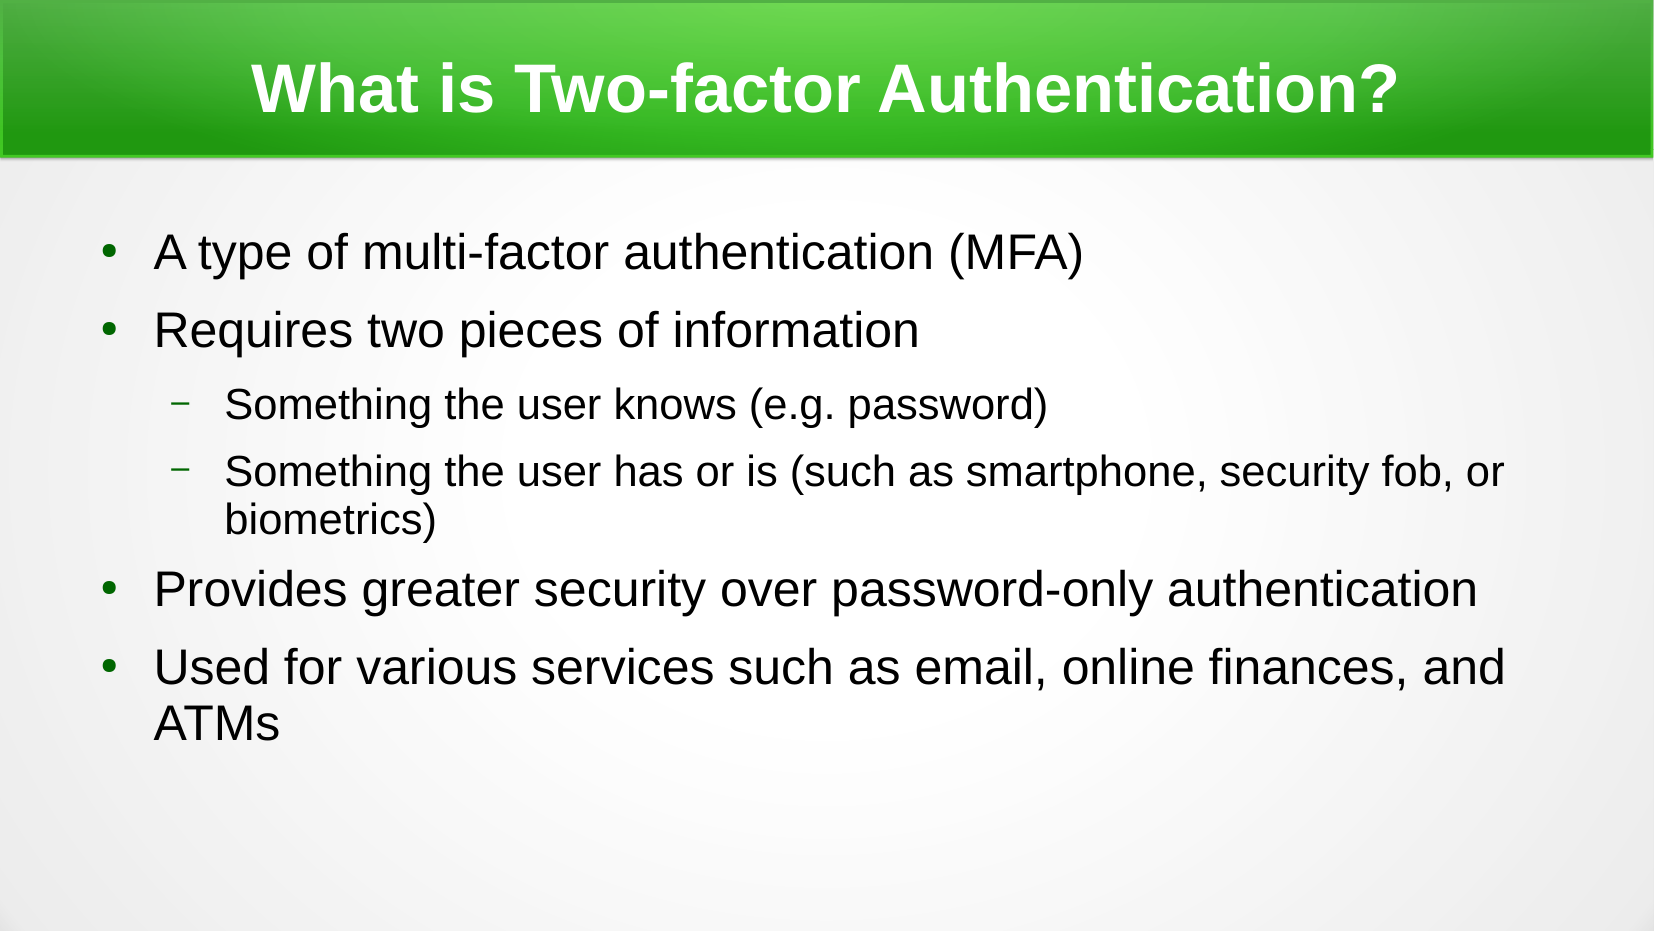

# What is Two-factor Authentication?
A type of multi-factor authentication (MFA)
Requires two pieces of information
Something the user knows (e.g. password)
Something the user has or is (such as smartphone, security fob, or biometrics)
Provides greater security over password-only authentication
Used for various services such as email, online finances, and ATMs